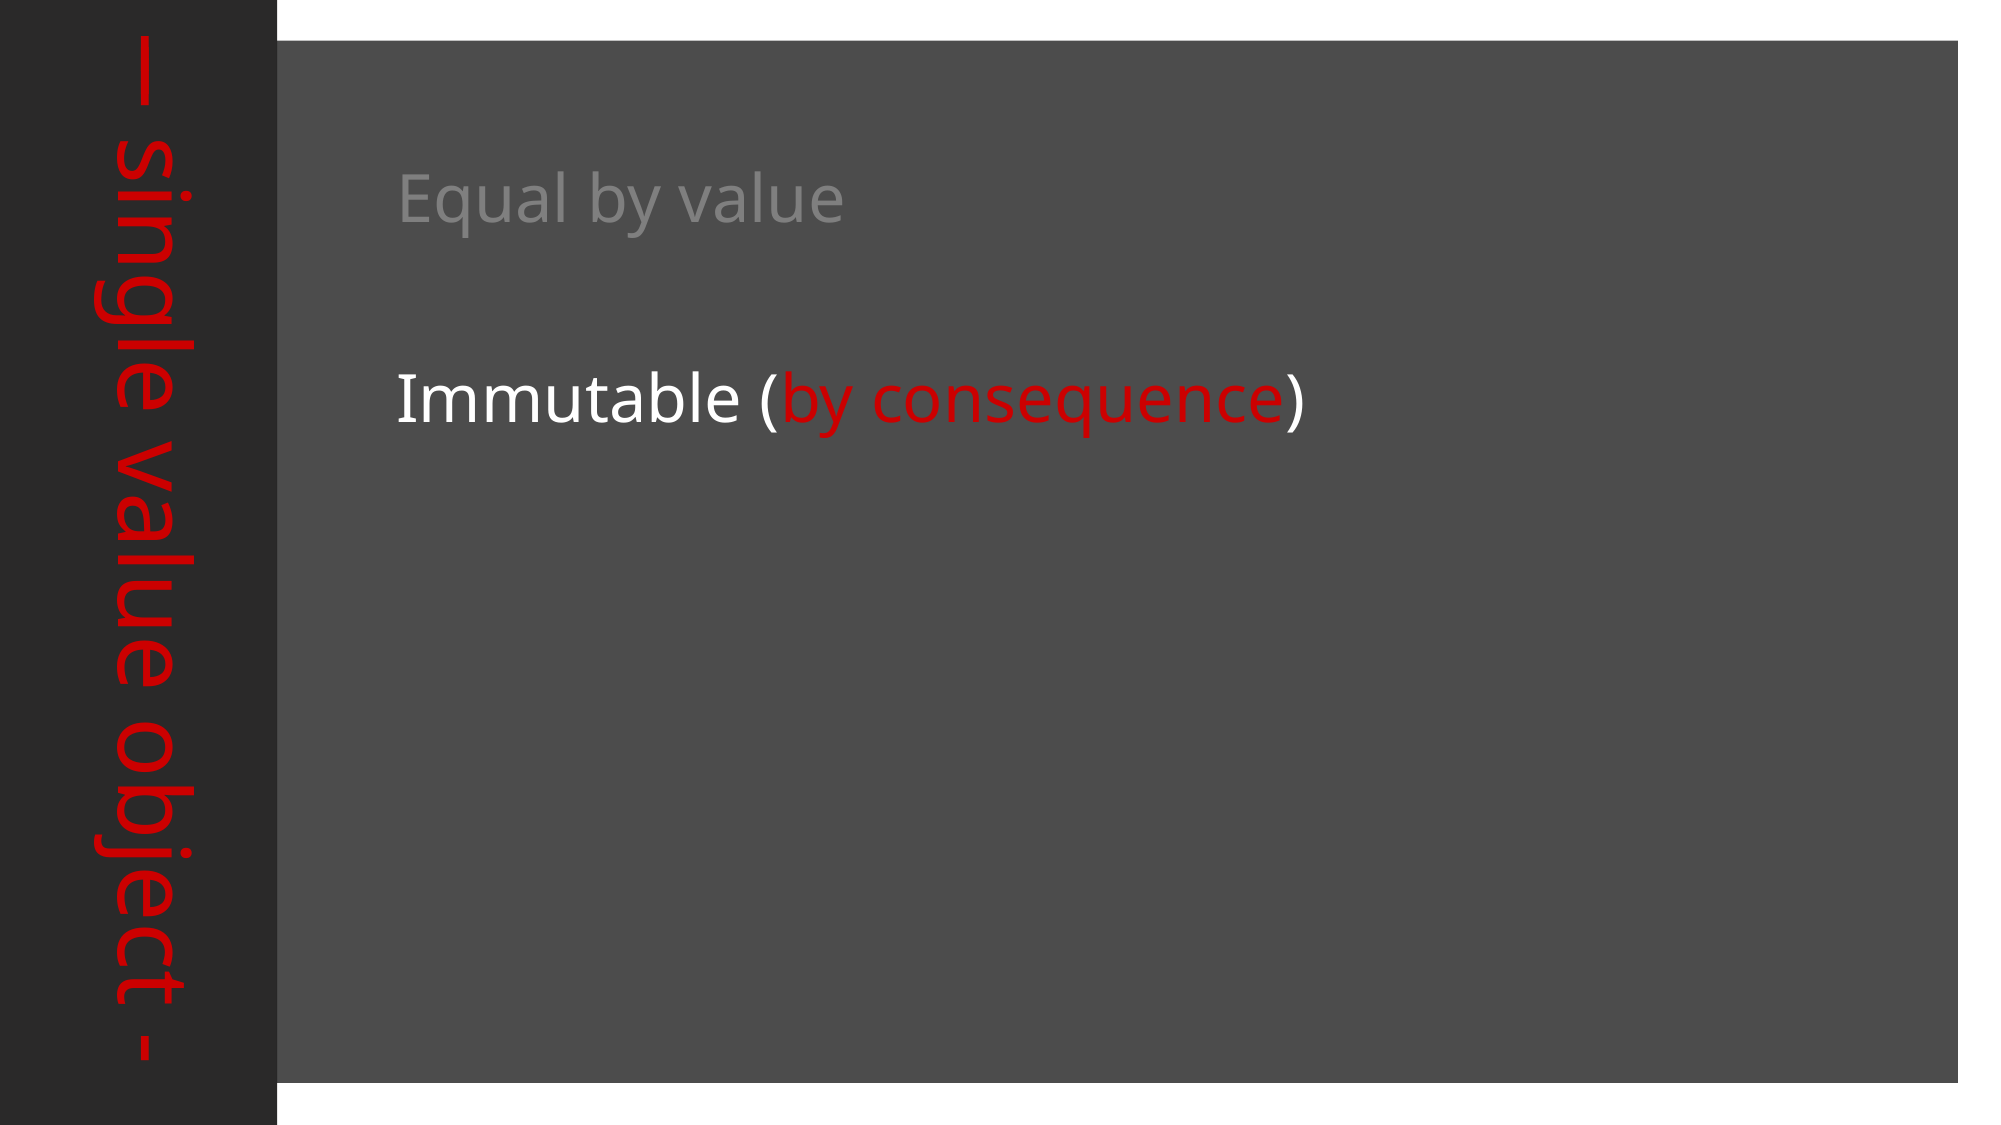

----- single value object -
Equal by value
Immutable (by consequence)